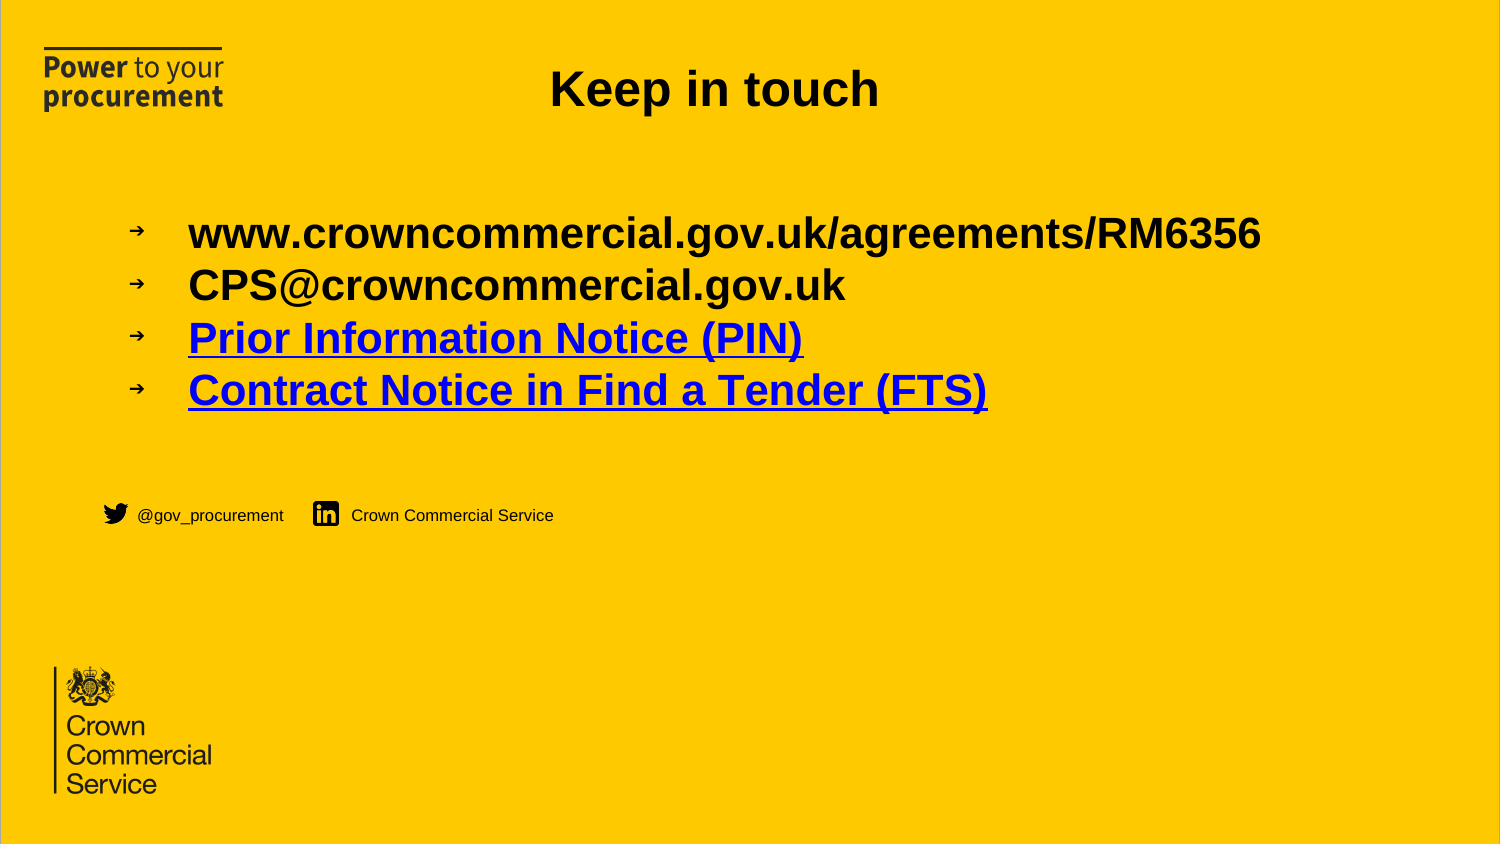

# Keep in touch
www.crowncommercial.gov.uk/agreements/RM6356
CPS@crowncommercial.gov.uk
Prior Information Notice (PIN)
Contract Notice in Find a Tender (FTS)